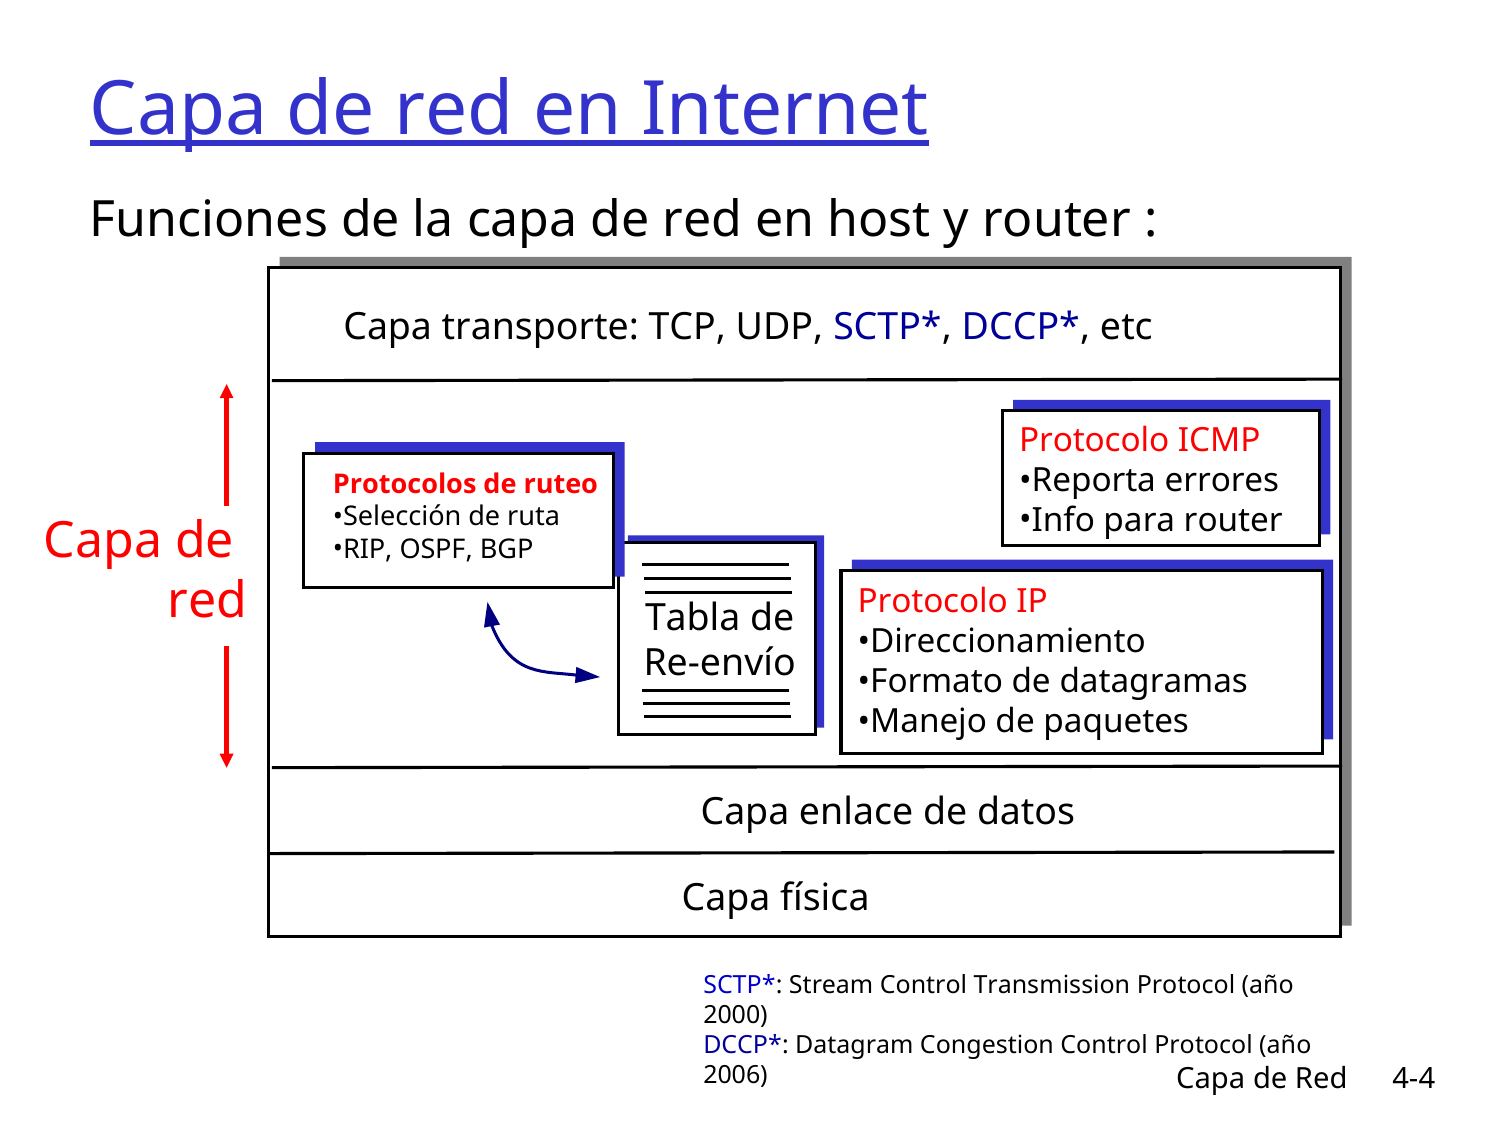

# Capa de red en Internet
Funciones de la capa de red en host y router :
Capa transporte: TCP, UDP, SCTP*, DCCP*, etc
Protocolo ICMP
Reporta errores
Info para router
Protocolos de ruteo
Selección de ruta
RIP, OSPF, BGP
Capa de
red
Tabla de
Re-envío
Protocolo IP
Direccionamiento
Formato de datagramas
Manejo de paquetes
Capa enlace de datos
Capa física
SCTP*: Stream Control Transmission Protocol (año 2000)
DCCP*: Datagram Congestion Control Protocol (año 2006)
4